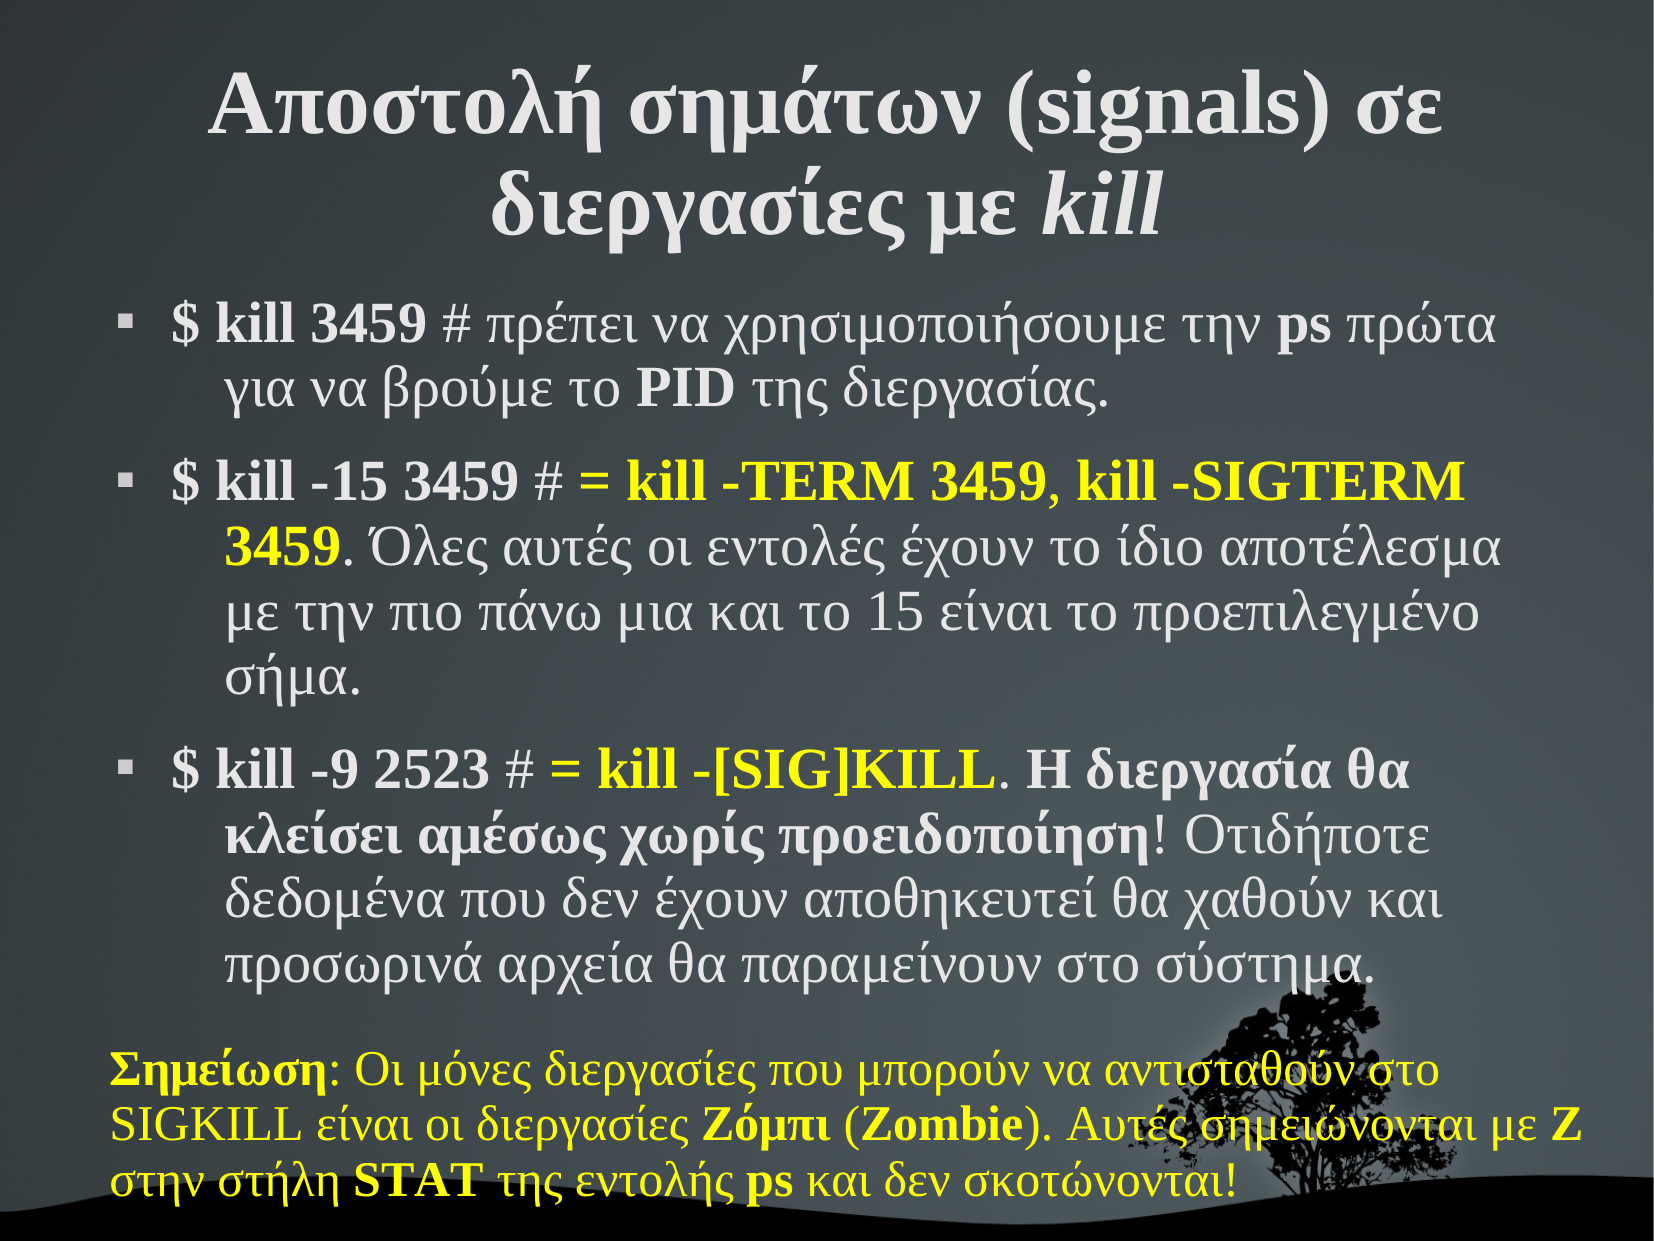

Αποστολή σημάτων (signals) σε διεργασίες με kill
# $ kill 3459 # πρέπει να χρησιμοποιήσουμε την ps πρώτα για να βρούμε το PID της διεργασίας.
$ kill -15 3459 # = kill -TERM 3459, kill -SIGTERM 3459. Όλες αυτές οι εντολές έχουν το ίδιο αποτέλεσμα με την πιο πάνω μια και το 15 είναι το προεπιλεγμένο σήμα.
$ kill -9 2523 # = kill -[SIG]KILL. Η διεργασία θα κλείσει αμέσως χωρίς προειδοποίηση! Οτιδήποτε δεδομένα που δεν έχουν αποθηκευτεί θα χαθούν και προσωρινά αρχεία θα παραμείνουν στο σύστημα.
Σημείωση: Οι μόνες διεργασίες που μπορούν να αντισταθούν στο SIGKILL είναι οι διεργασίες Ζόμπι (Zombie). Αυτές σημειώνονται με Z στην στήλη STAT της εντολής ps και δεν σκοτώνονται!